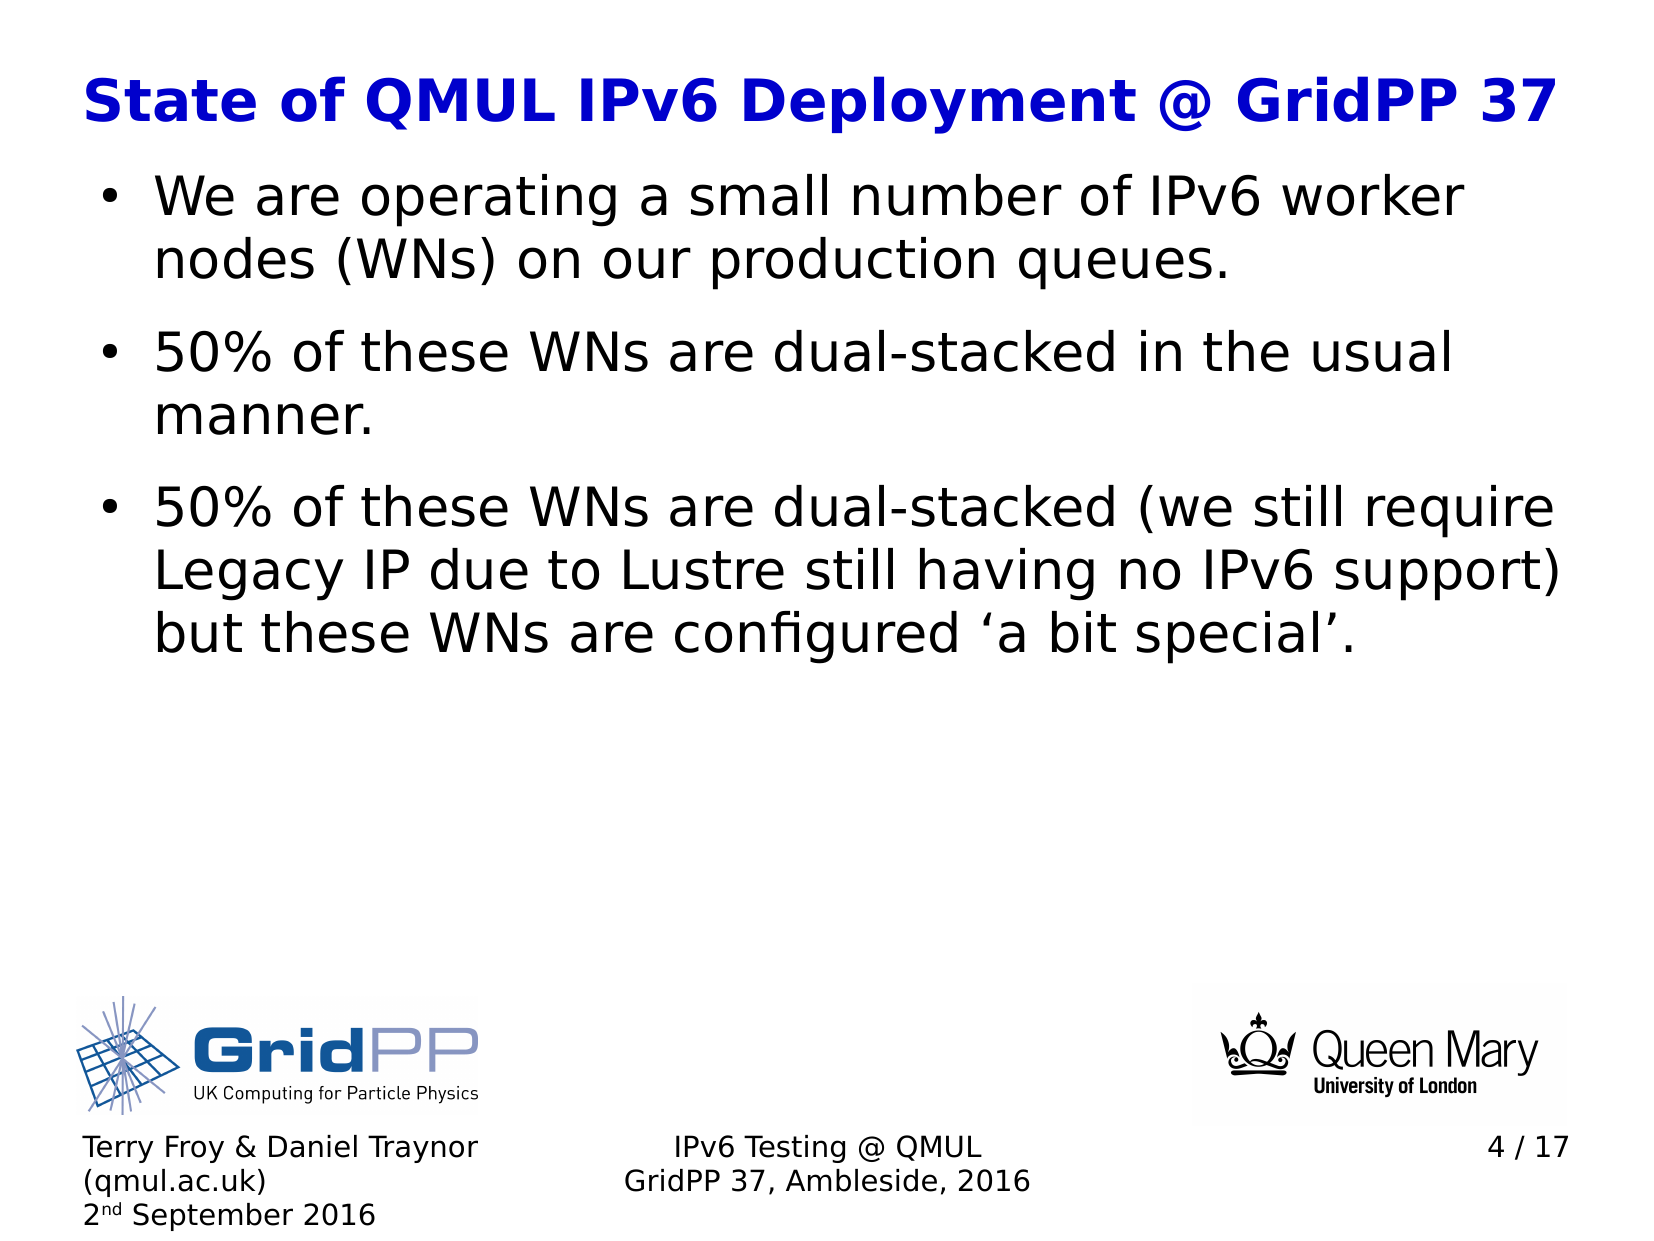

# State of QMUL IPv6 Deployment @ GridPP 37
We are operating a small number of IPv6 worker nodes (WNs) on our production queues.
50% of these WNs are dual-stacked in the usual manner.
50% of these WNs are dual-stacked (we still require Legacy IP due to Lustre still having no IPv6 support) but these WNs are configured ‘a bit special’.
4